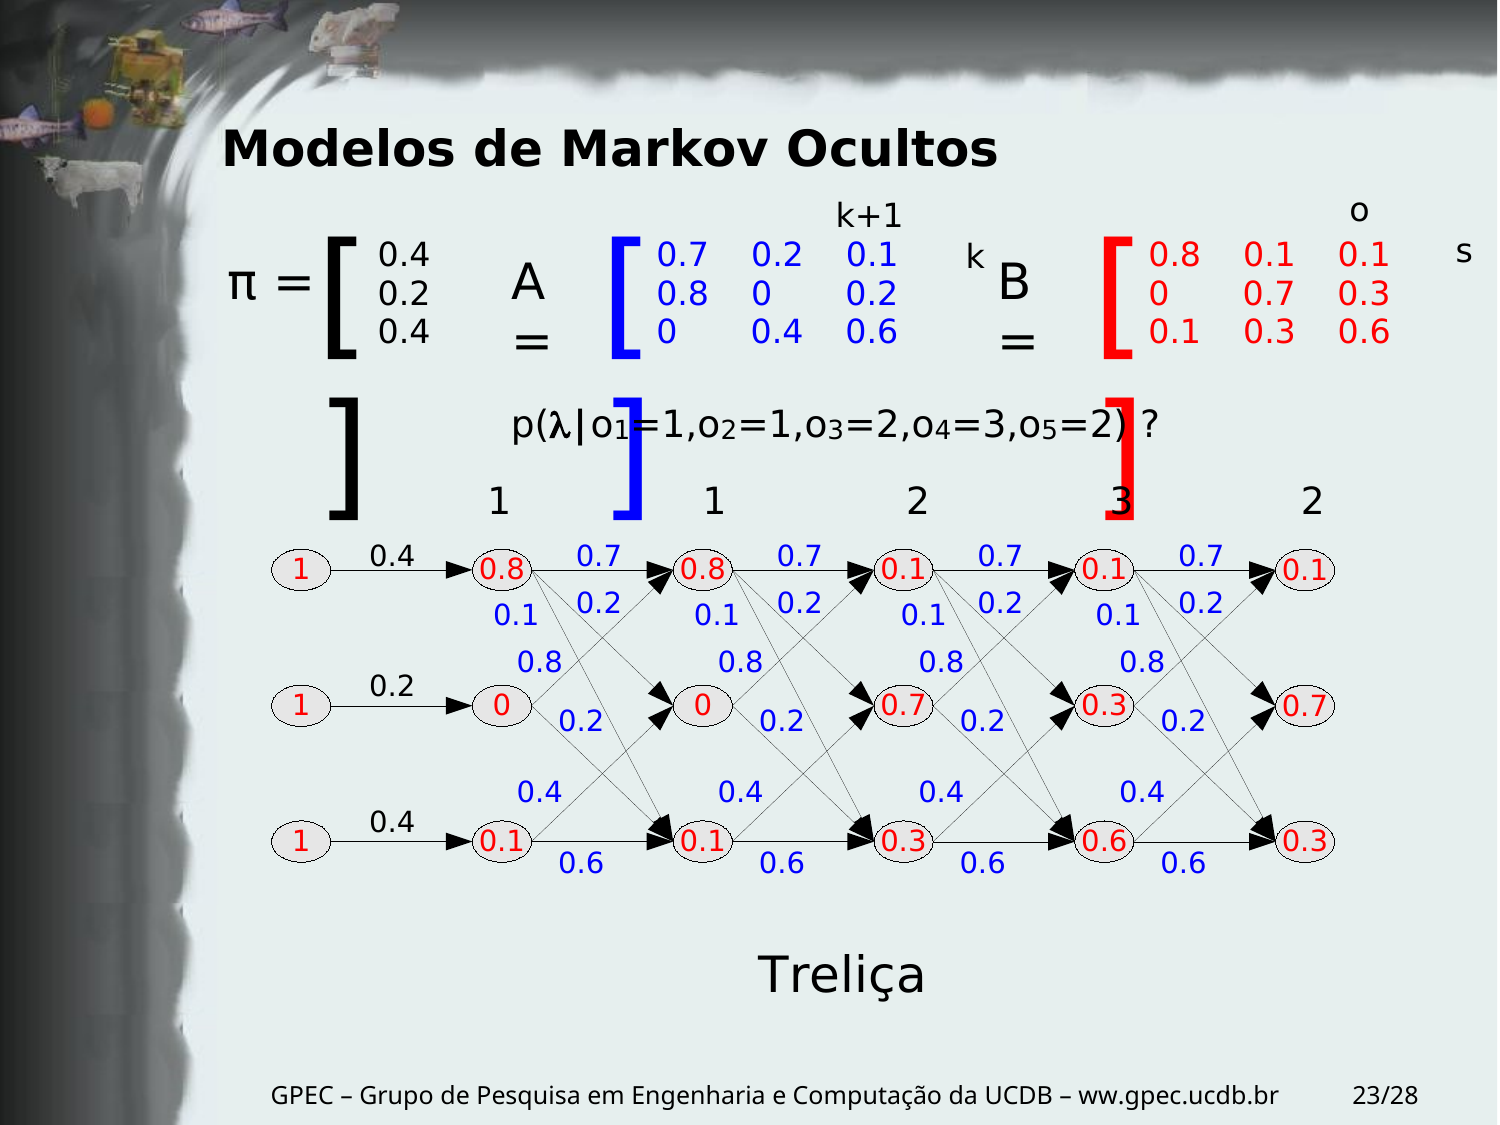

# Modelos de Markov Ocultos
o
k+1
[ ]
[ ]
[ ]
s
0.4
0.2
0.4
0.7 0.2 0.1
0.8 0 0.2
0 0.4 0.6
0.8 0.1 0.1
0 0.7 0.3
0.1 0.3 0.6
k
B =
A =
π =
p(|o1=1,o2=1,o3=2,o4=3,o5=2) ?
1 1 2 3 2
0.7
0.4
0.7
0.7
0.7
1
0.8
0.8
0.1
0.1
0.1
0.2
0.2
0.2
0.2
0.1
0.1
0.1
0.1
0.8
0.8
0.8
0.8
0.2
1
0
0
0.7
0.3
0.7
0.2
0.2
0.2
0.2
0.4
0.4
0.4
0.4
0.4
1
0.1
0.1
0.3
0.6
0.3
0.6
0.6
0.6
0.6
Treliça